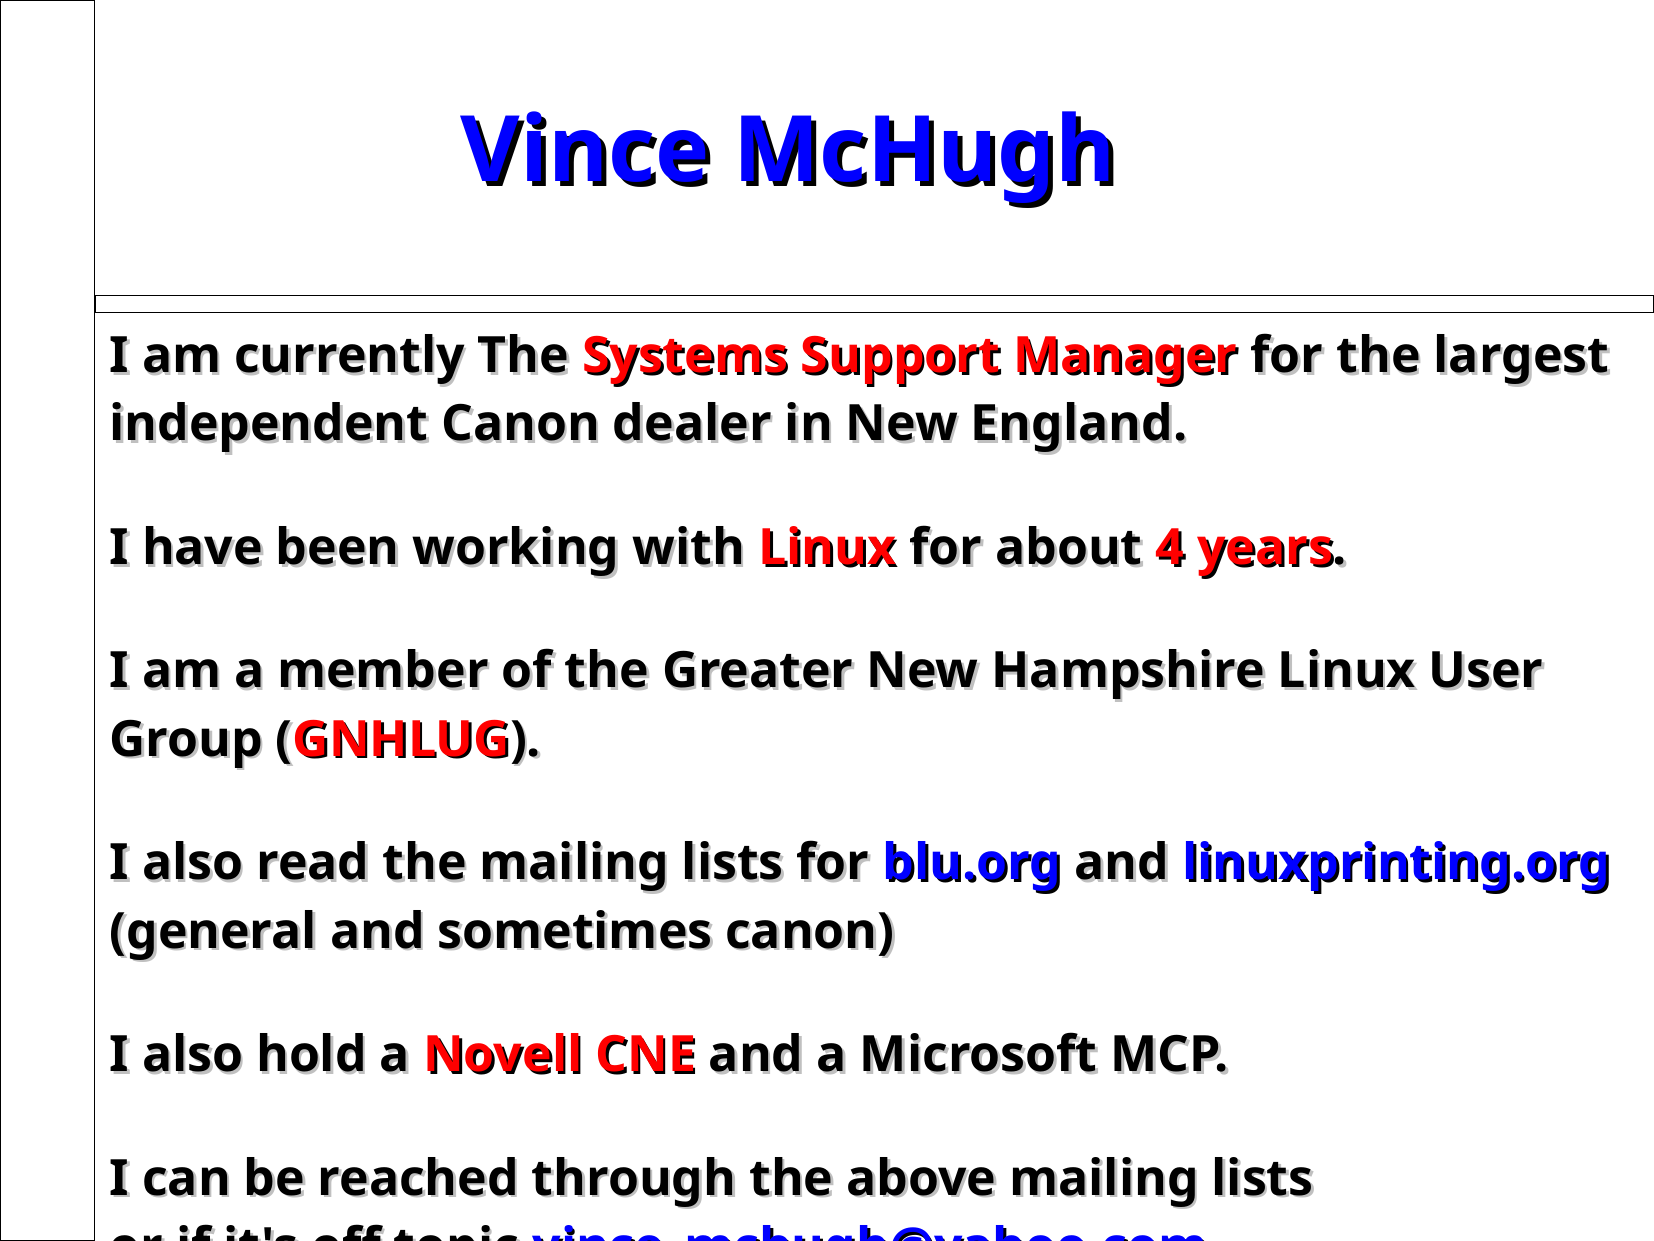

Vince McHugh
I am currently The Systems Support Manager for the largest independent Canon dealer in New England.
I have been working with Linux for about 4 years.
I am a member of the Greater New Hampshire Linux User Group (GNHLUG).
I also read the mailing lists for blu.org and linuxprinting.org (general and sometimes canon)
I also hold a Novell CNE and a Microsoft MCP.
I can be reached through the above mailing lists
or if it's off topic vince_mchugh@yahoo.com